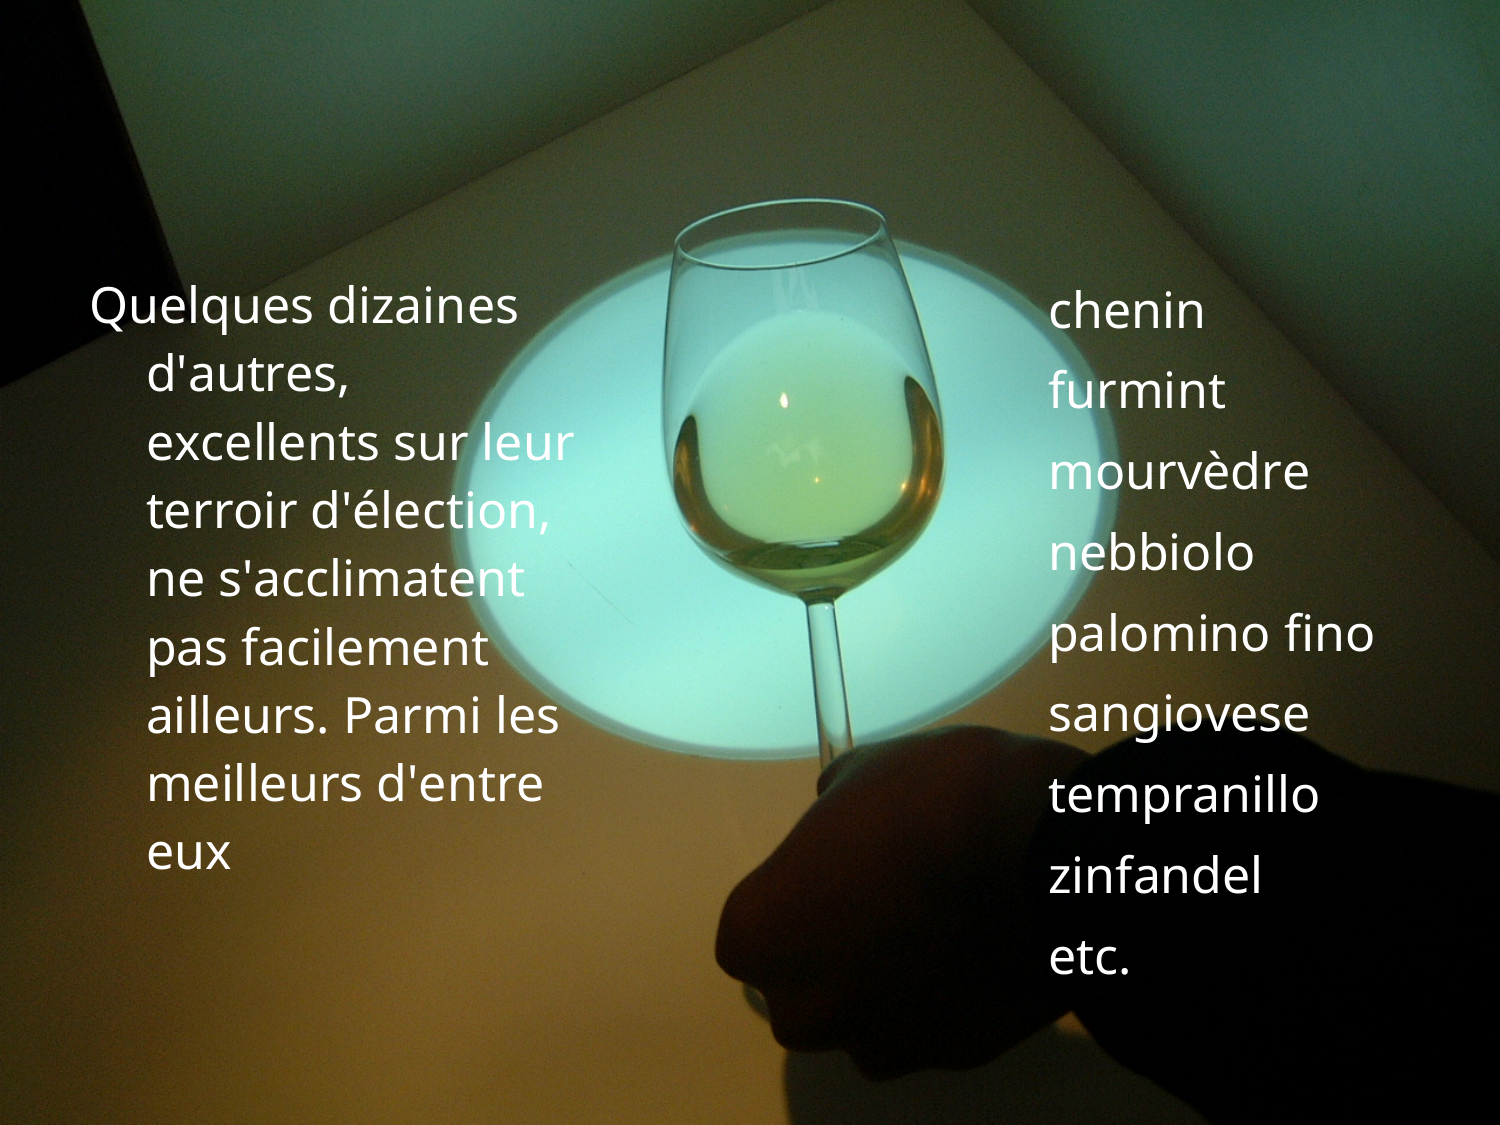

#
Quelques dizaines d'autres, excellents sur leur terroir d'élection, ne s'acclimatent pas facilement ailleurs. Parmi les meilleurs d'entre eux
chenin
furmint
mourvèdre
nebbiolo
palomino fino
sangiovese
tempranillo
zinfandel
etc.